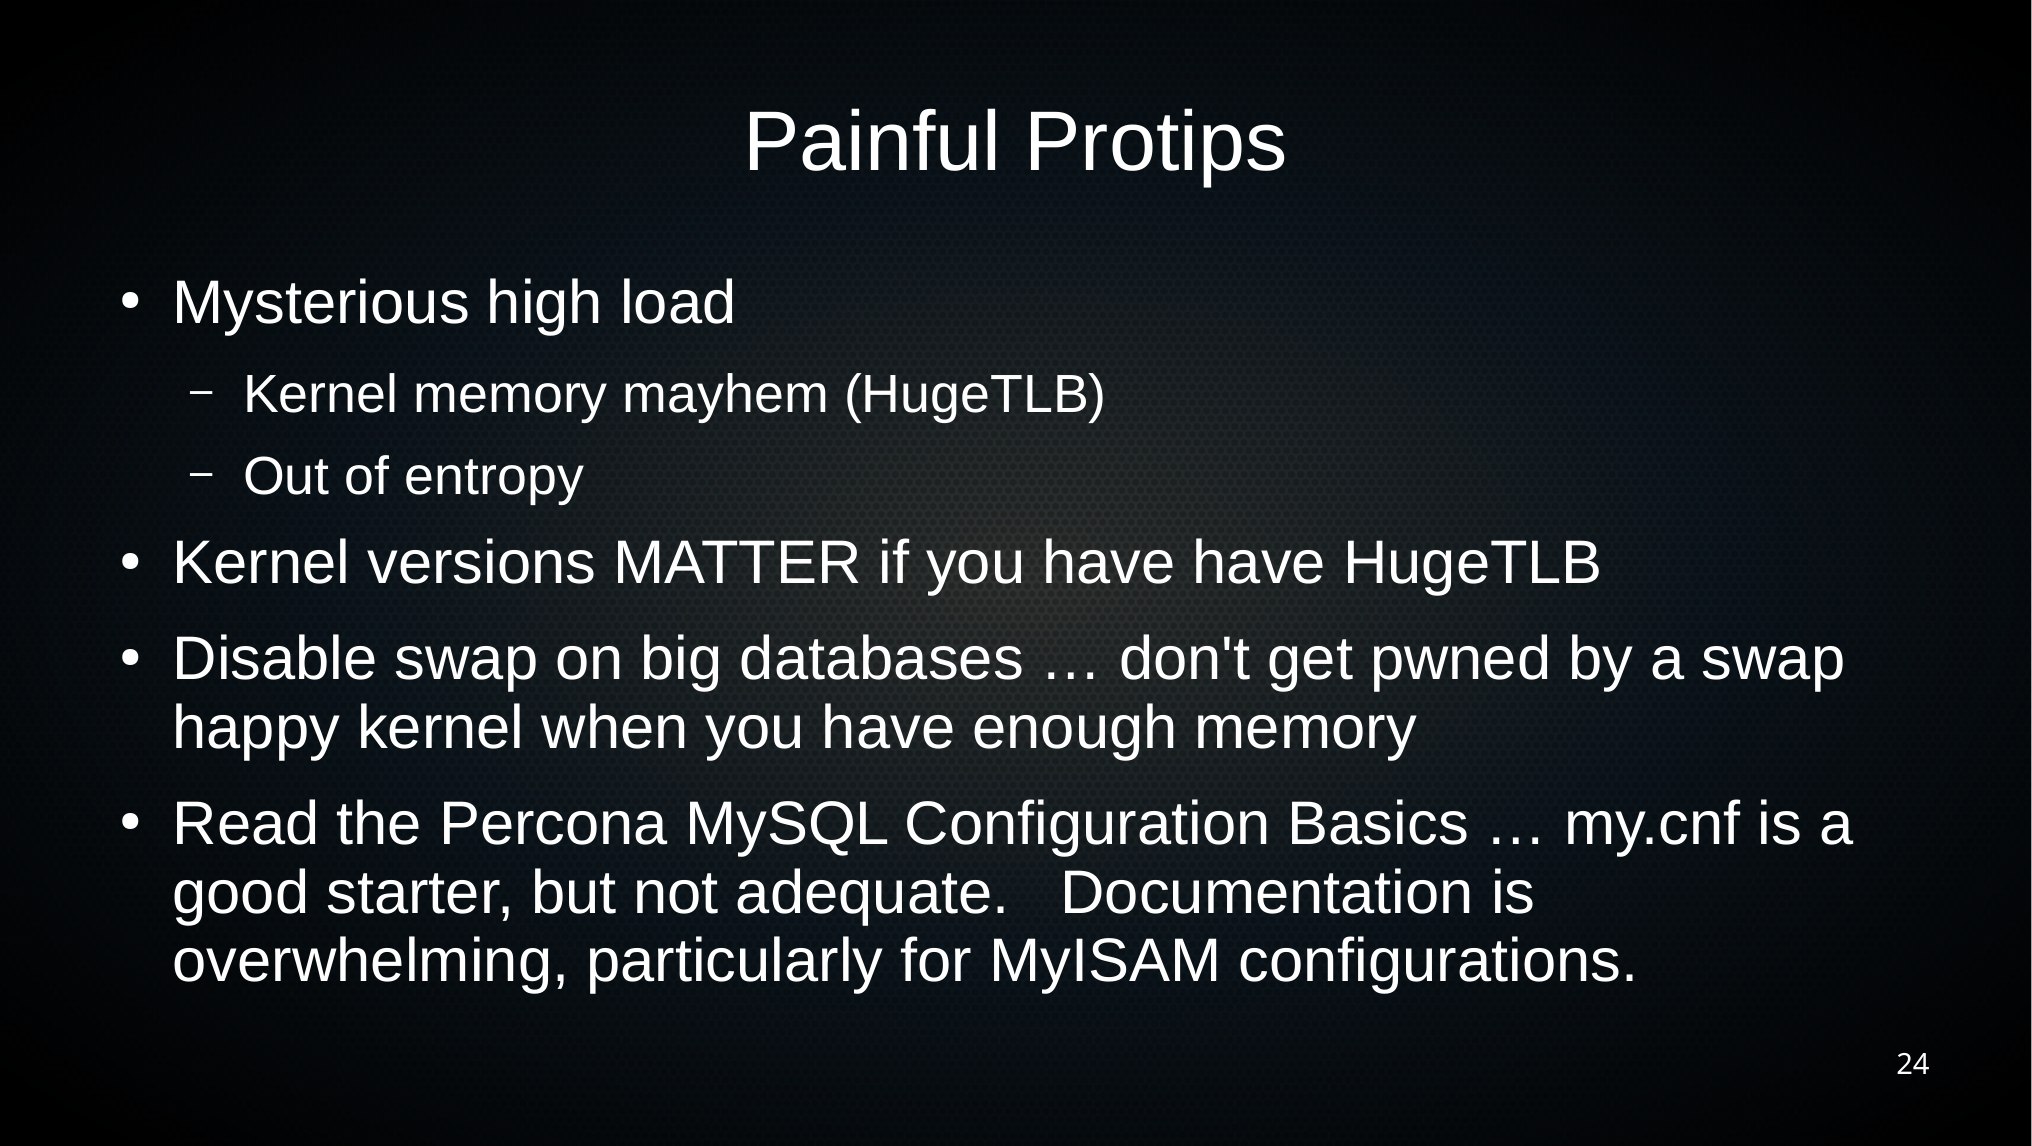

# Painful Protips
Mysterious high load
Kernel memory mayhem (HugeTLB)
Out of entropy
Kernel versions MATTER if you have have HugeTLB
Disable swap on big databases … don't get pwned by a swap happy kernel when you have enough memory
Read the Percona MySQL Configuration Basics … my.cnf is a good starter, but not adequate. Documentation is overwhelming, particularly for MyISAM configurations.
24